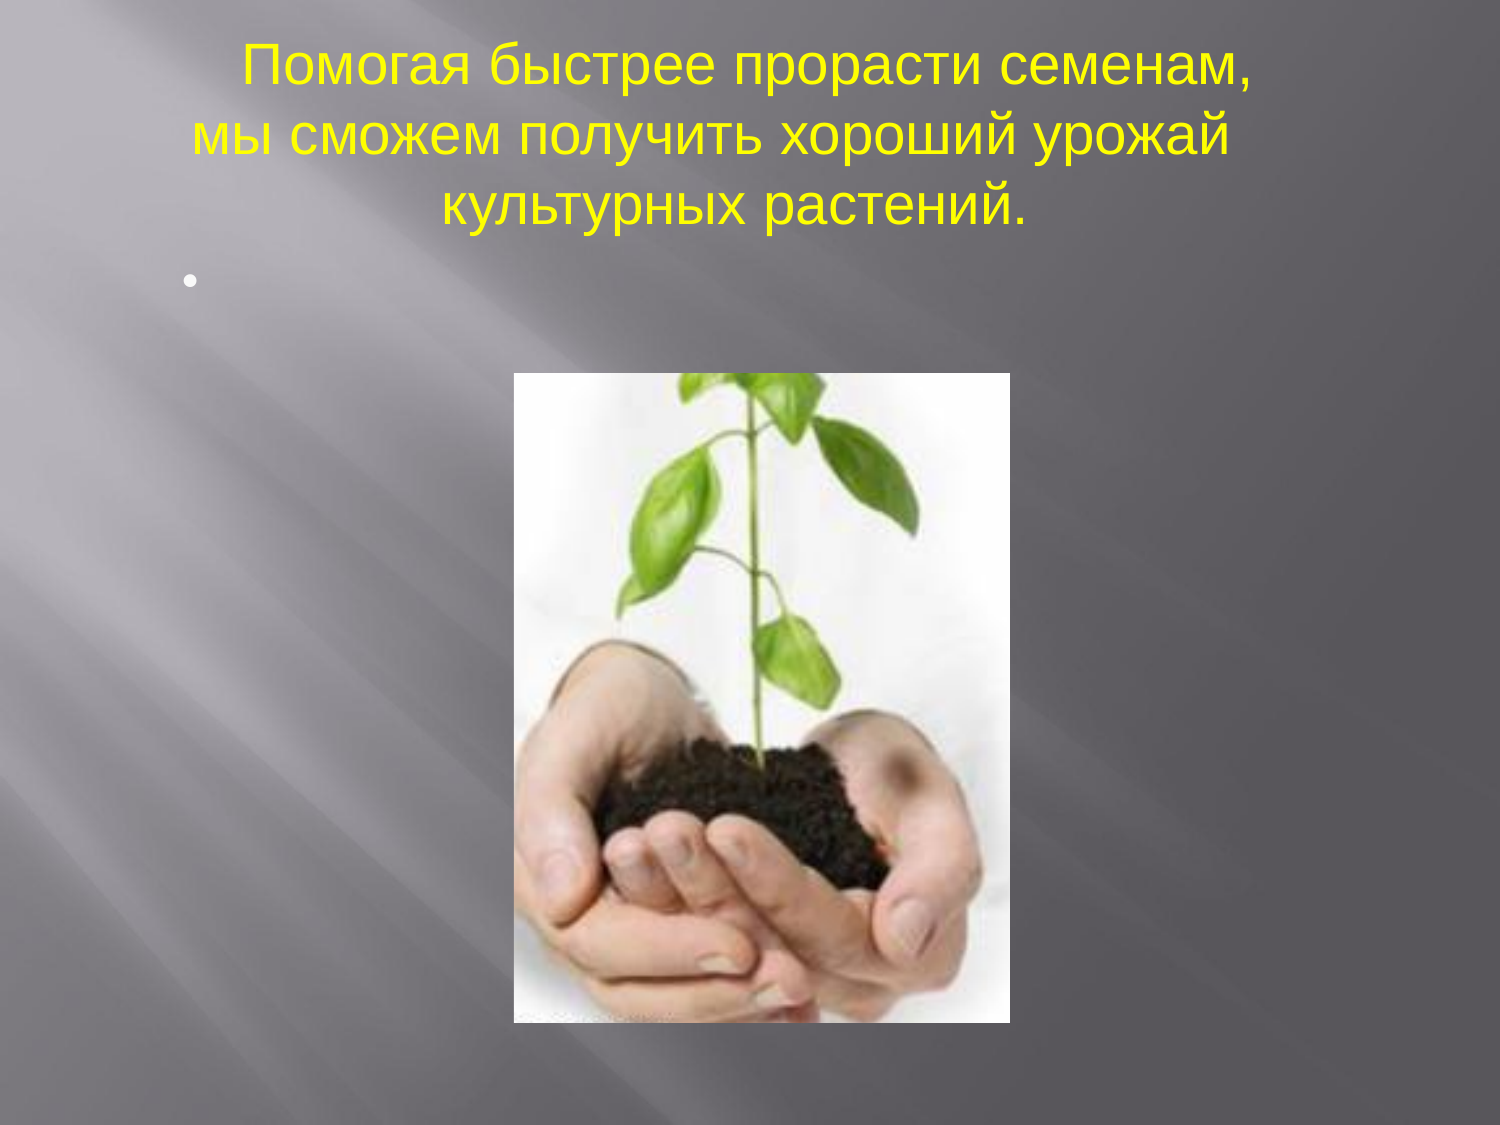

# Помогая быстрее прорасти семенам, мы сможем получить хороший урожай культурных растений.